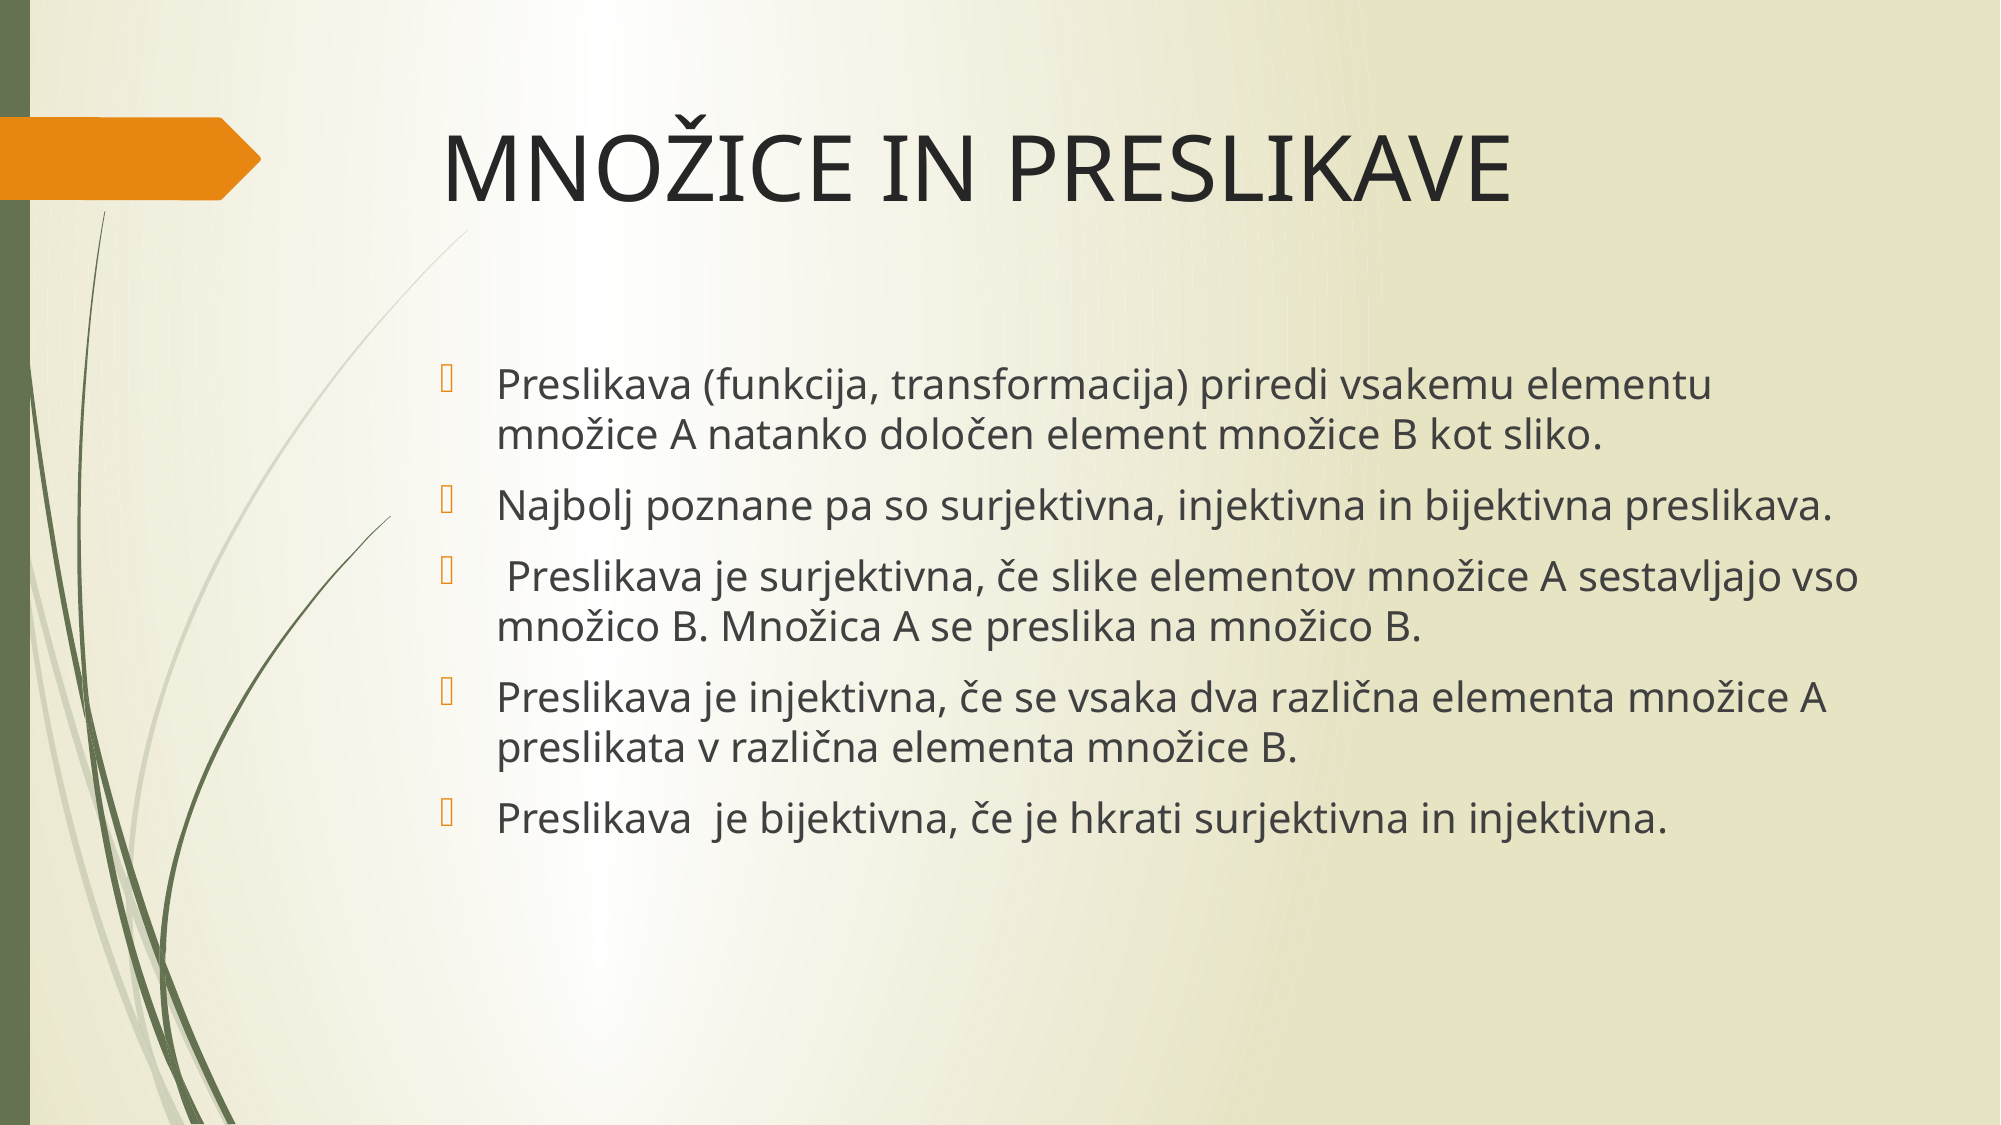

# MNOŽICE IN PRESLIKAVE
Preslikava (funkcija, transformacija) priredi vsakemu elementu množice A natanko določen element množice B kot sliko.
Najbolj poznane pa so surjektivna, injektivna in bijektivna preslikava.
 Preslikava je surjektivna, če slike elementov množice A sestavljajo vso množico B. Množica A se preslika na množico B.
Preslikava je injektivna, če se vsaka dva različna elementa množice A preslikata v različna elementa množice B.
Preslikava je bijektivna, če je hkrati surjektivna in injektivna.